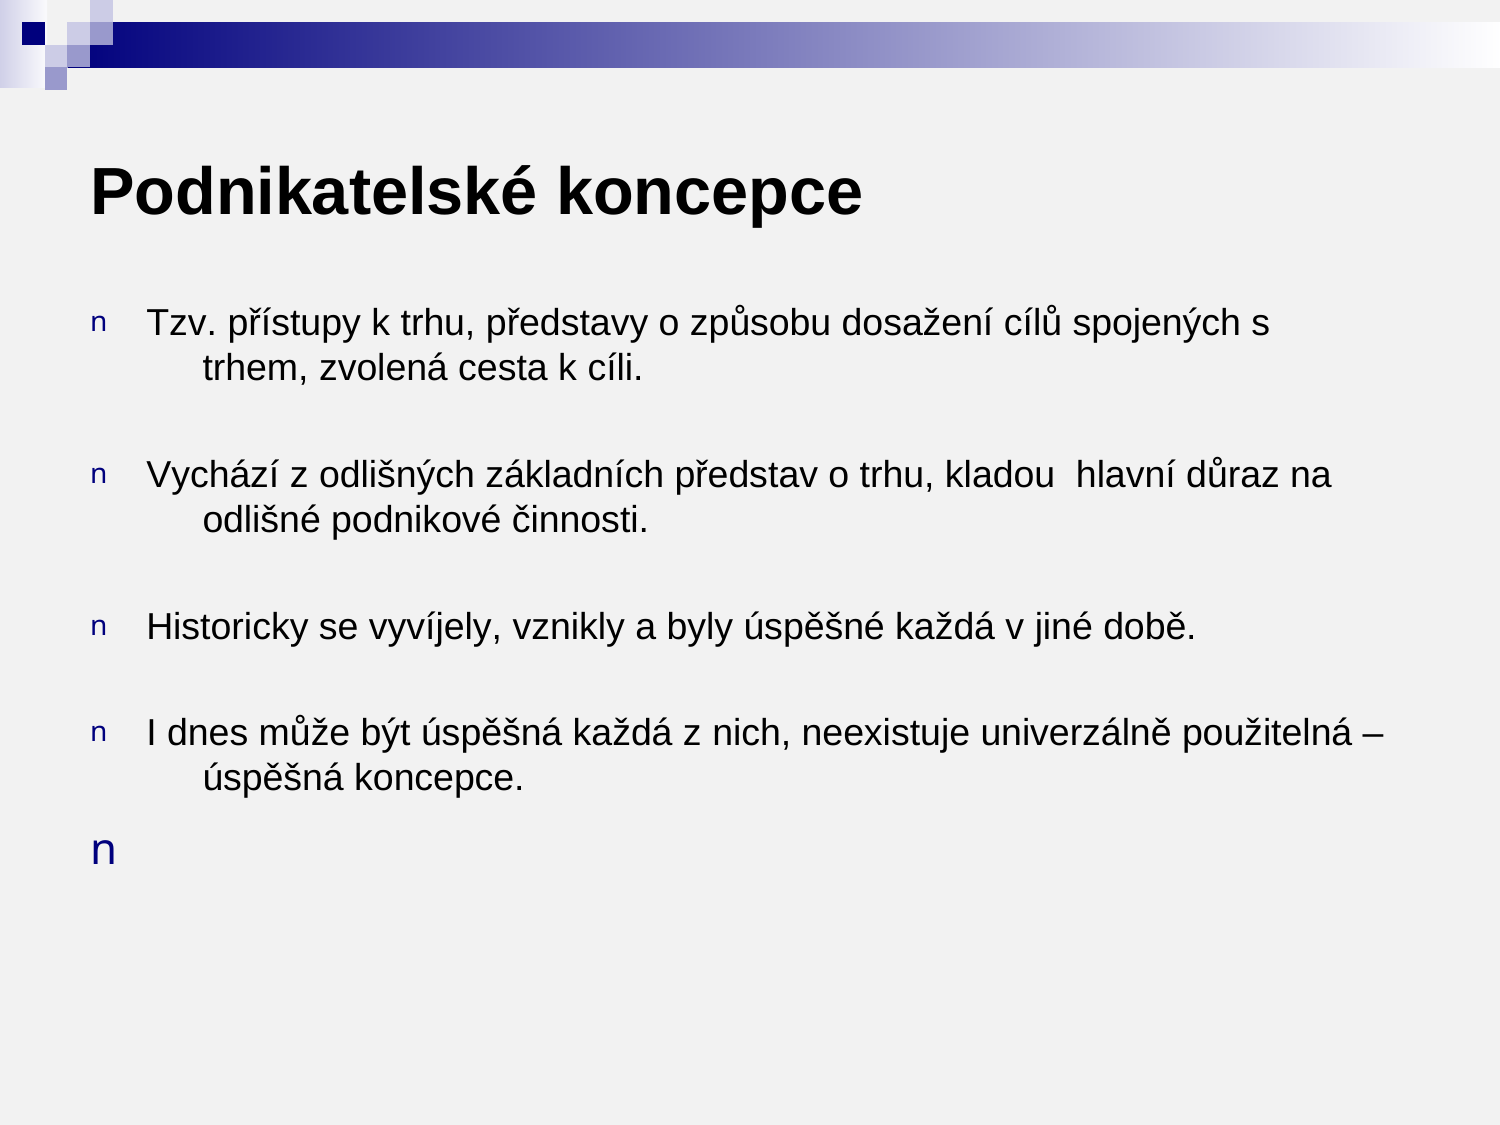

# Podnikatelské koncepce
Tzv. přístupy k trhu, představy o způsobu dosažení cílů spojených s trhem, zvolená cesta k cíli.
Vychází z odlišných základních představ o trhu, kladou hlavní důraz na odlišné podnikové činnosti.
Historicky se vyvíjely, vznikly a byly úspěšné každá v jiné době.
I dnes může být úspěšná každá z nich, neexistuje univerzálně použitelná – úspěšná koncepce.